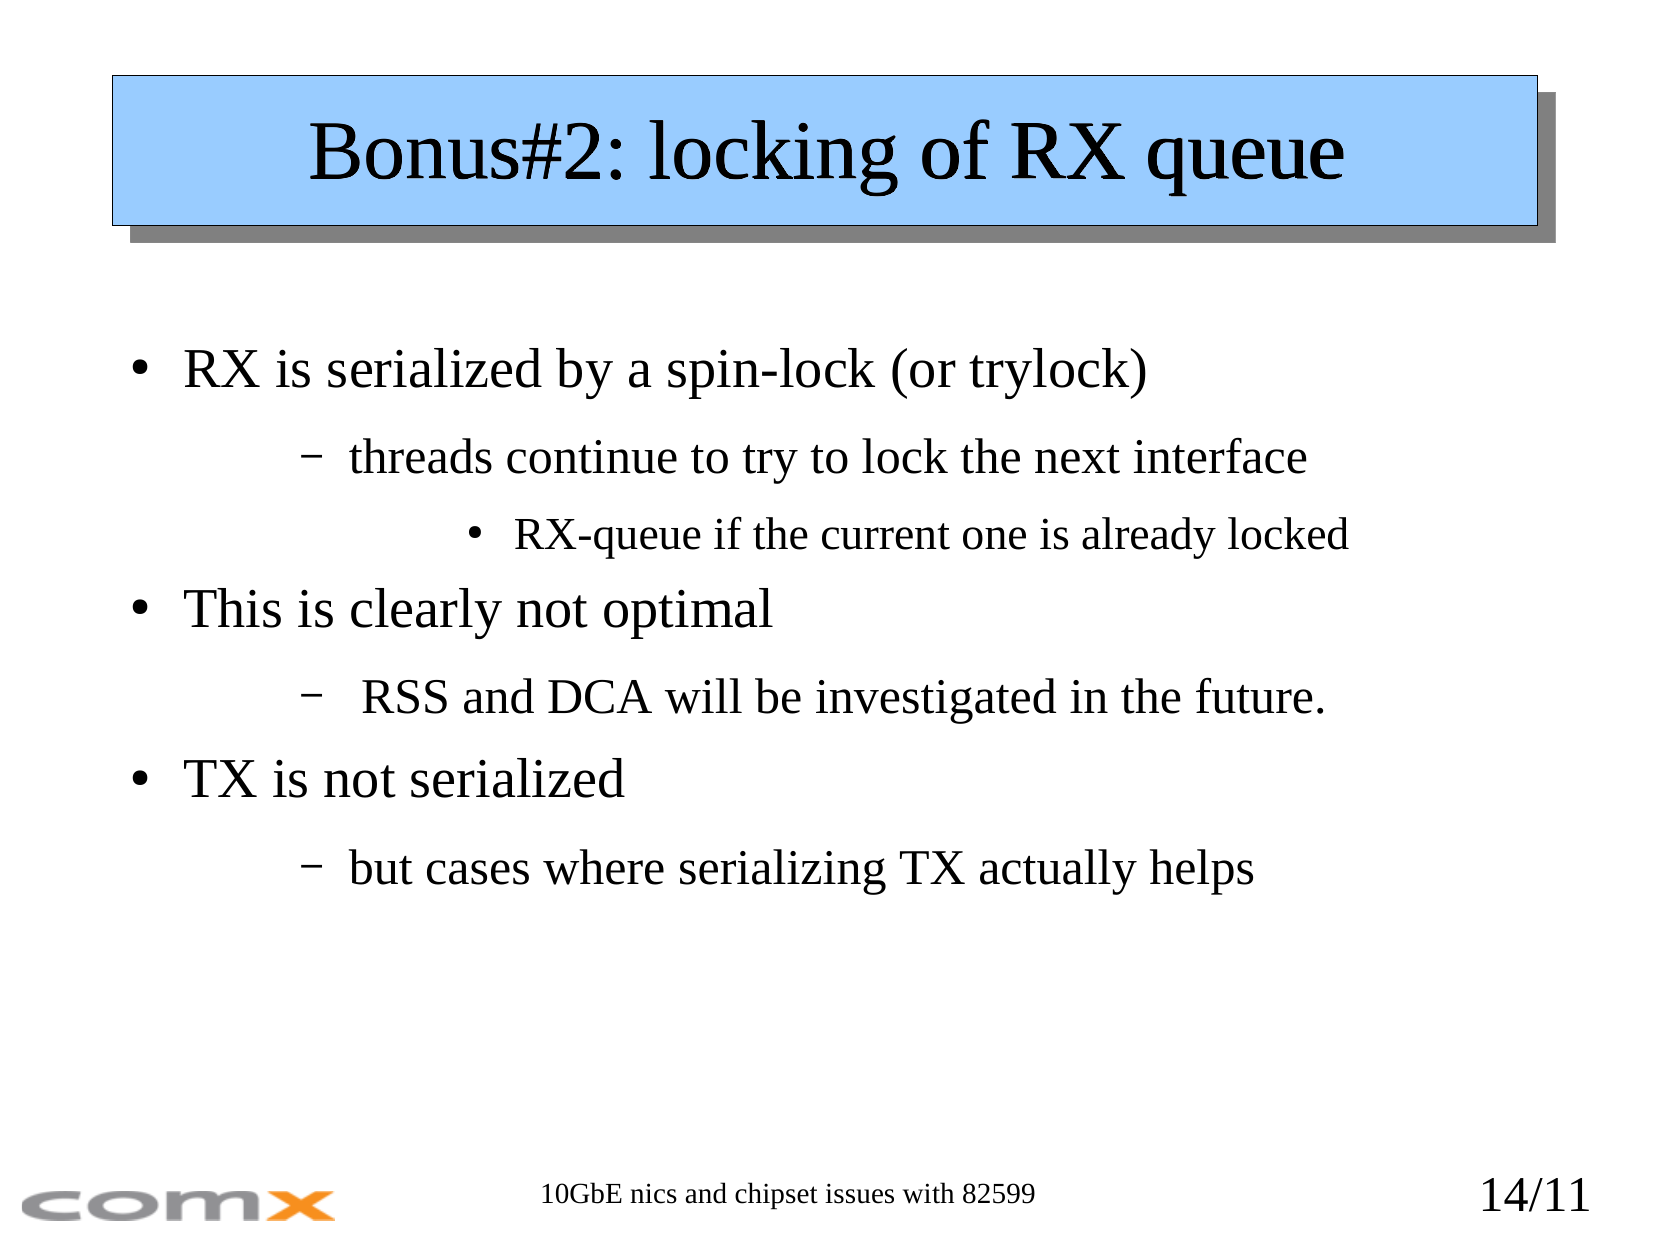

# Bonus#2: locking of RX queue
RX is serialized by a spin-lock (or trylock)
threads continue to try to lock the next interface
 RX-queue if the current one is already locked
This is clearly not optimal
 RSS and DCA will be investigated in the future.
TX is not serialized
but cases where serializing TX actually helps